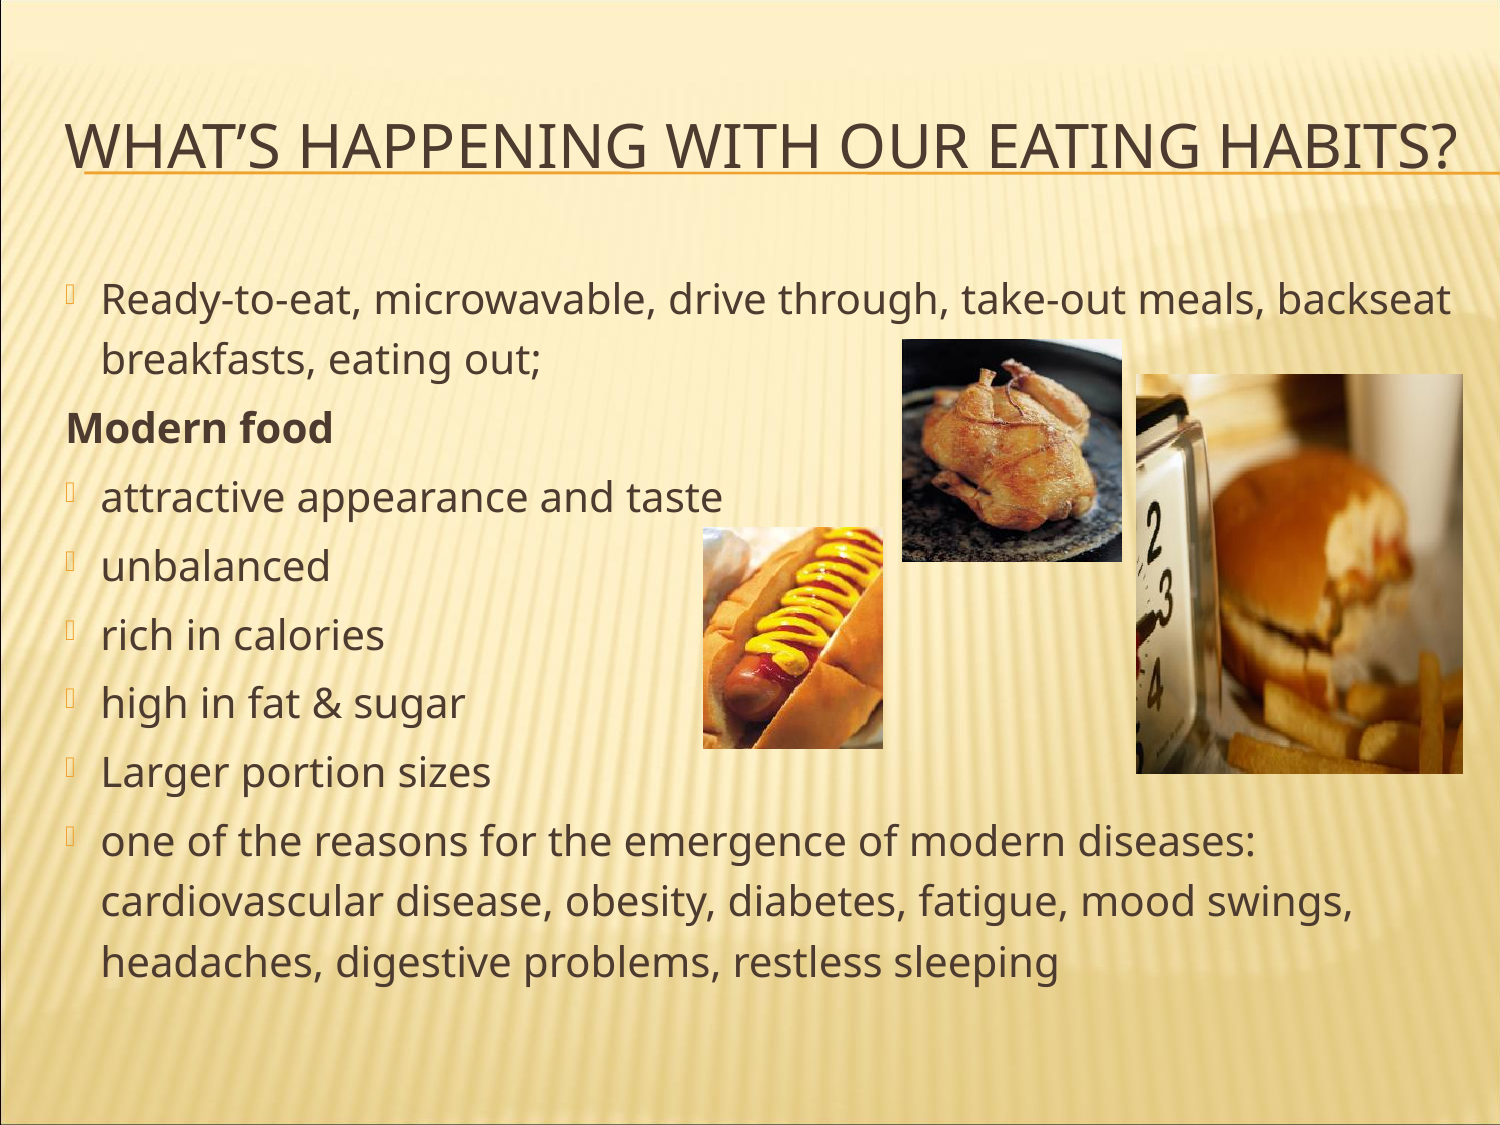

# What’s happening with our eating habits?
Ready-to-eat, microwavable, drive through, take-out meals, backseat breakfasts, eating out;
Modern food
attractive appearance and taste
unbalanced
rich in calories
high in fat & sugar
Larger portion sizes
one of the reasons for the emergence of modern diseases: cardiovascular disease, obesity, diabetes, fatigue, mood swings, headaches, digestive problems, restless sleeping